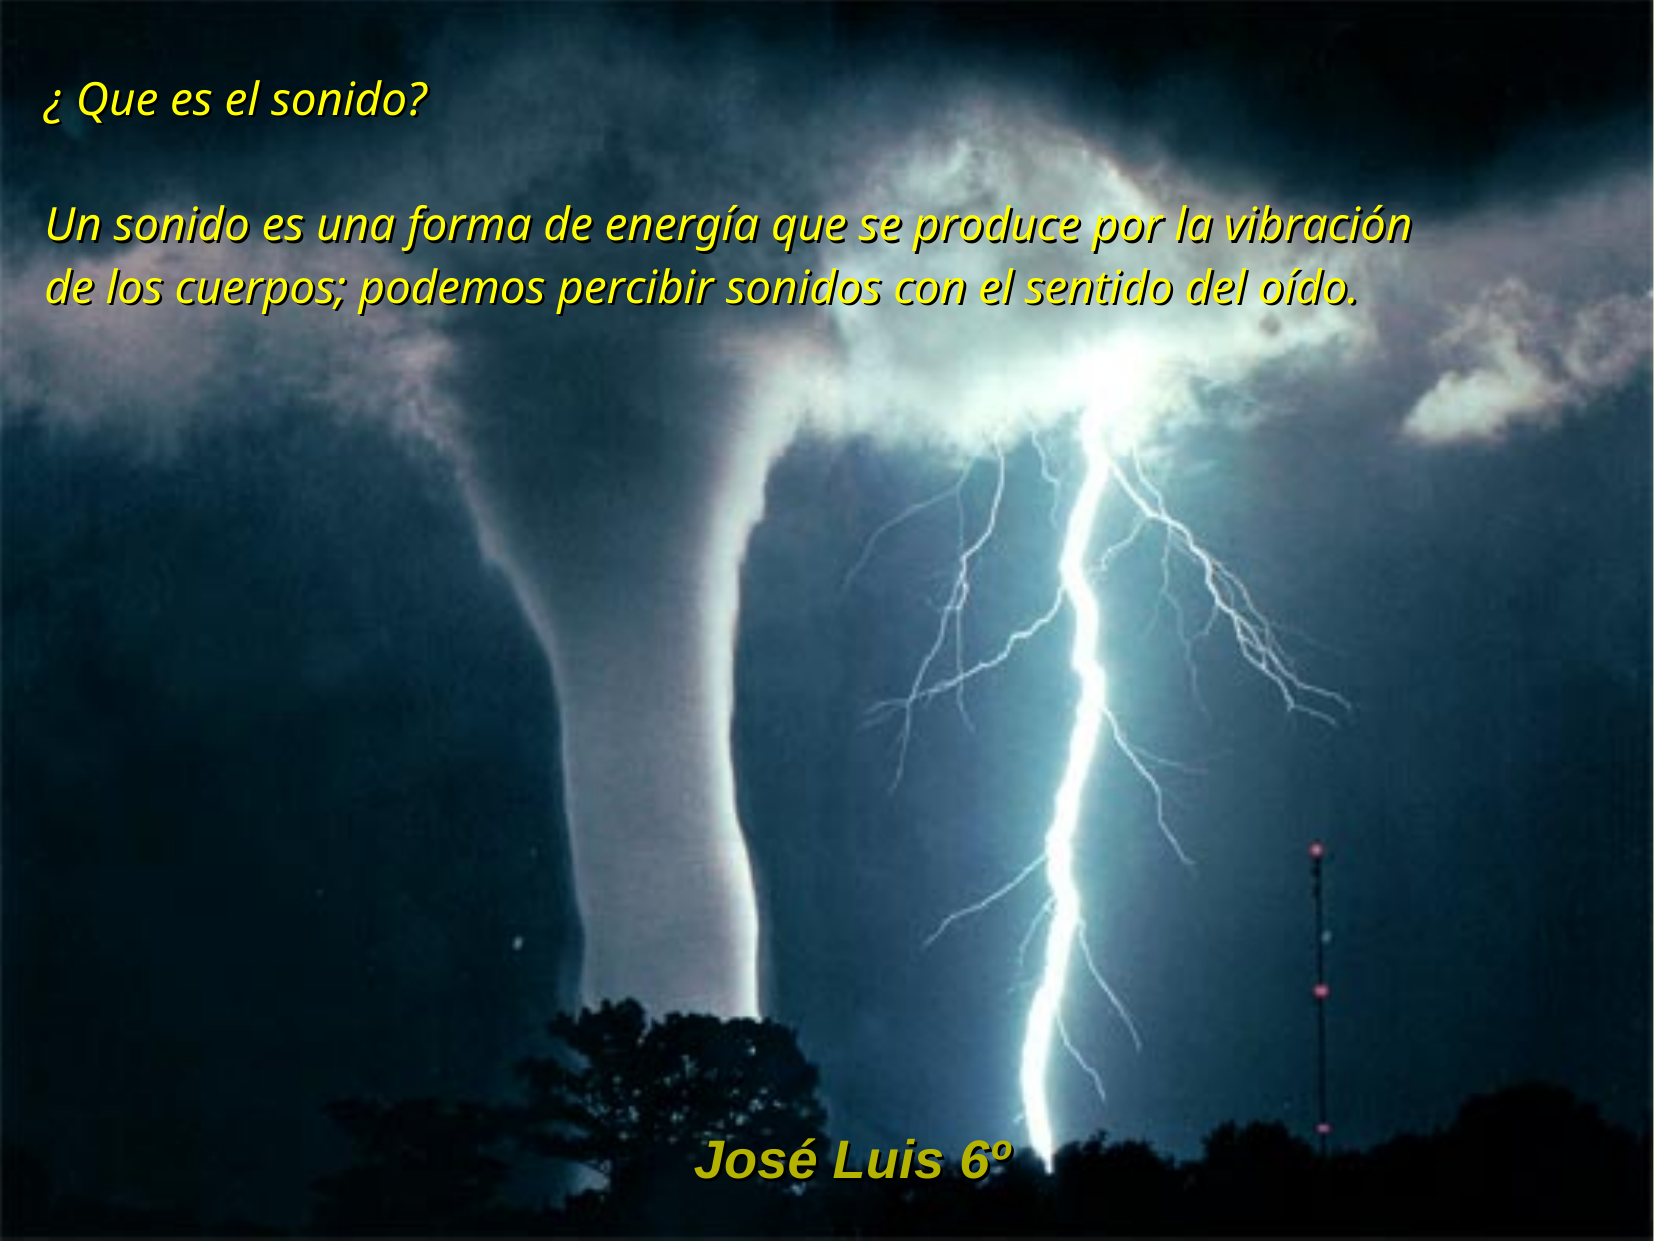

¿ Que es el sonido?
Un sonido es una forma de energía que se produce por la vibración de los cuerpos; podemos percibir sonidos con el sentido del oído.
José Luis 6º